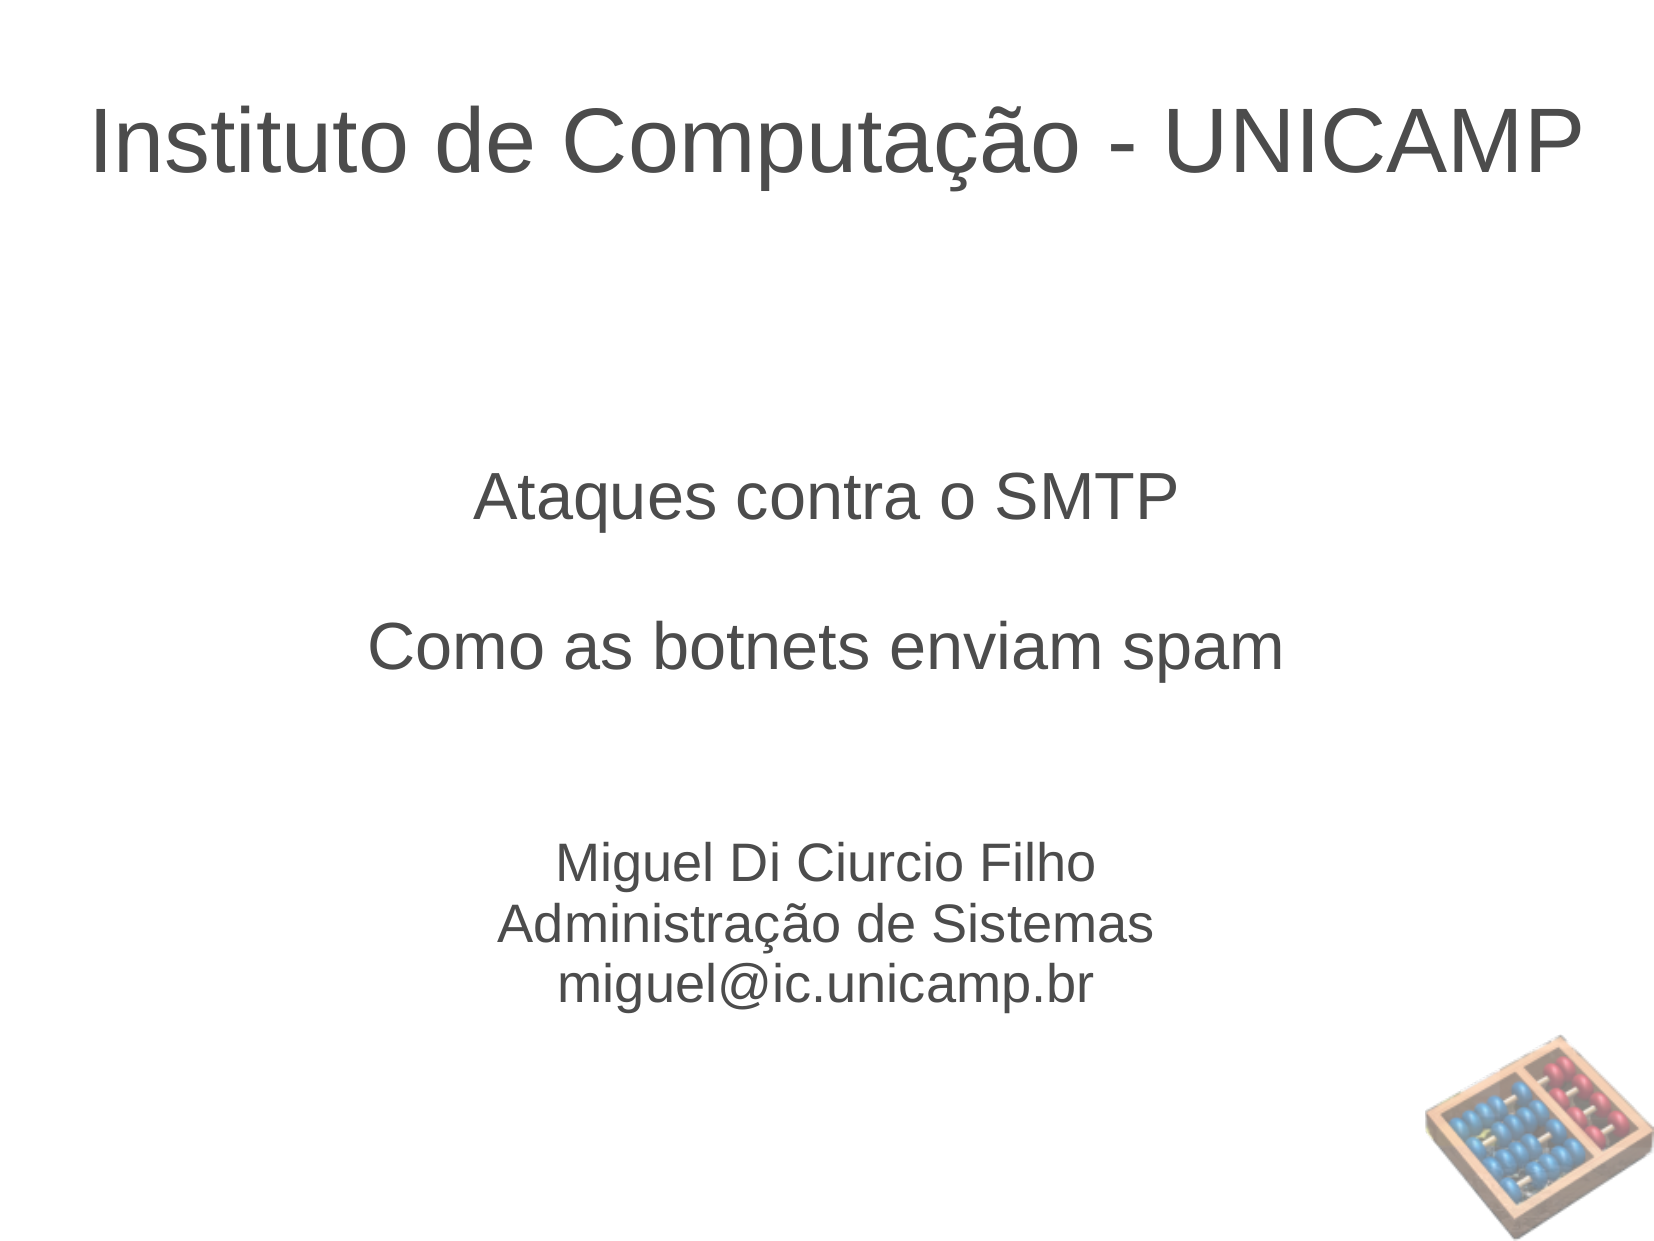

# Instituto de Computação - UNICAMP
Ataques contra o SMTP
Como as botnets enviam spam
Miguel Di Ciurcio Filho
Administração de Sistemas
miguel@ic.unicamp.br